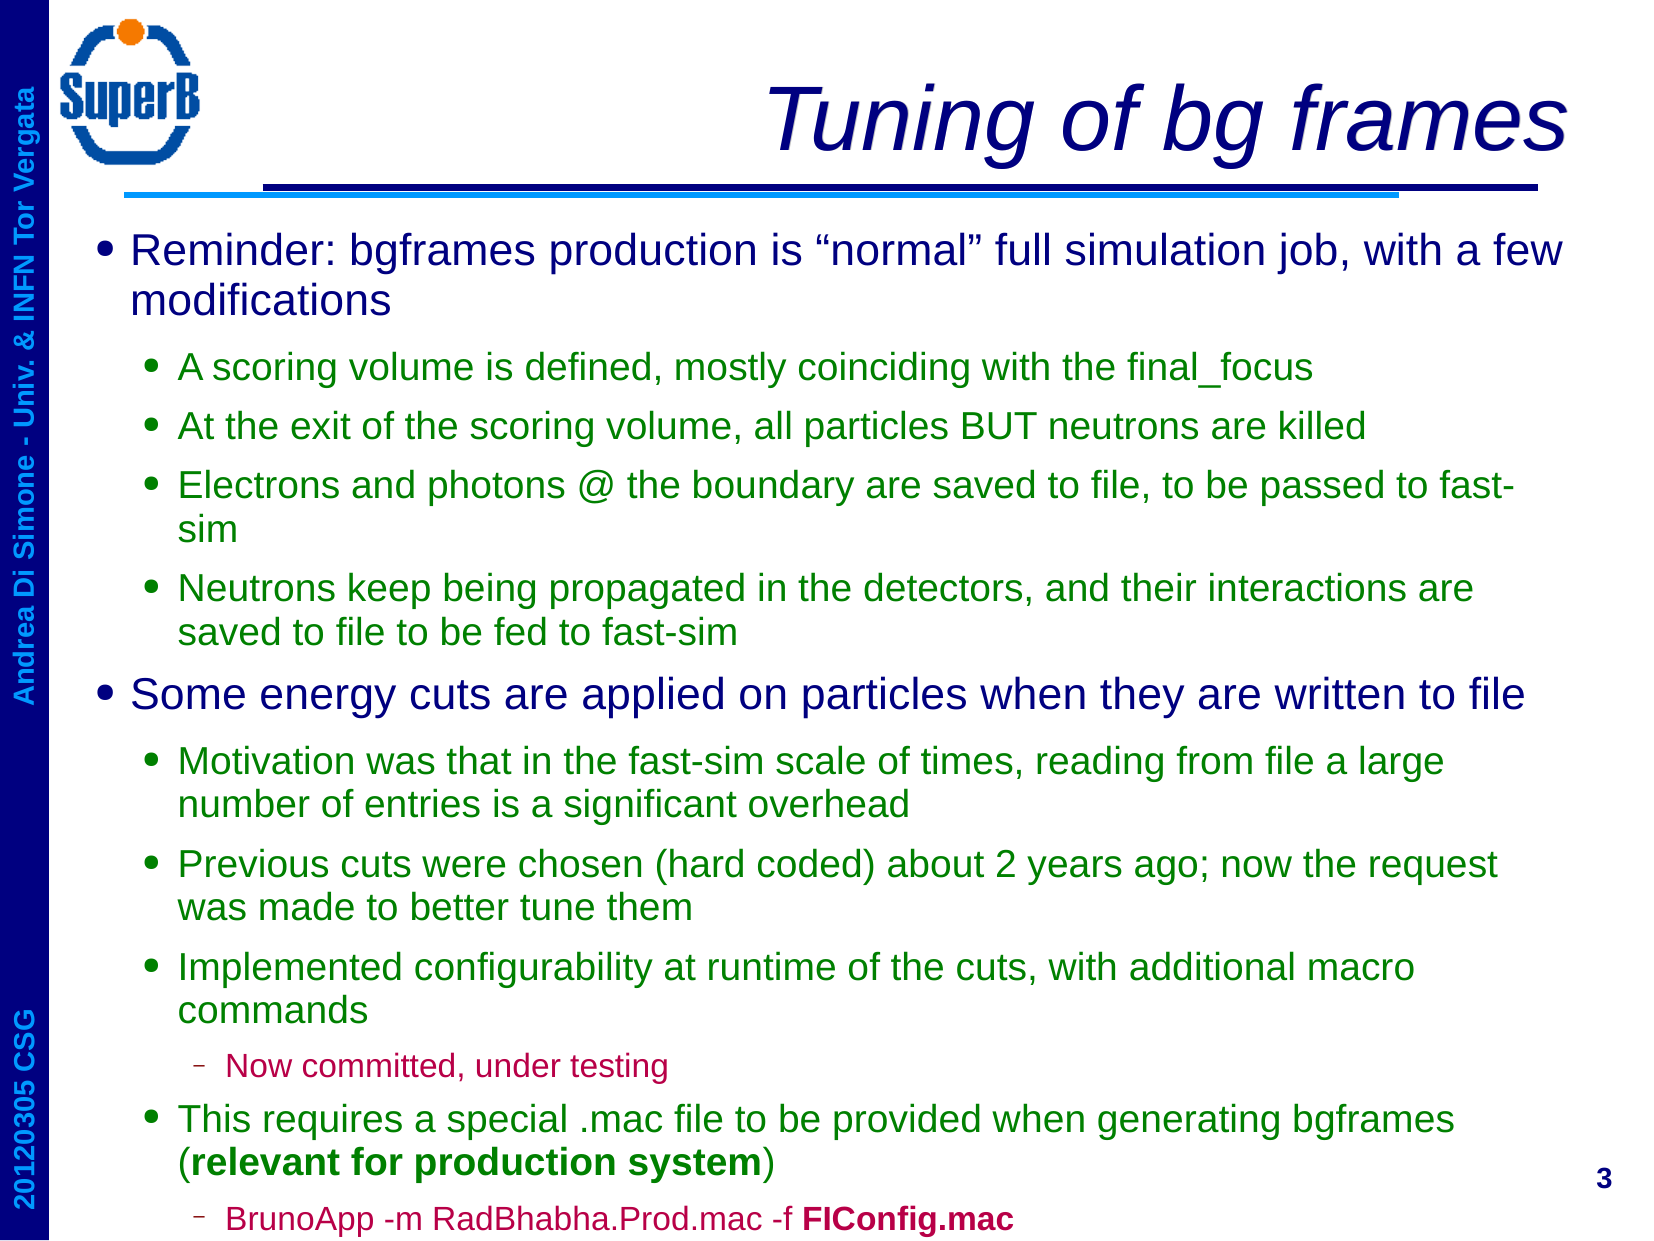

# Tuning of bg frames
Reminder: bgframes production is “normal” full simulation job, with a few modifications
A scoring volume is defined, mostly coinciding with the final_focus
At the exit of the scoring volume, all particles BUT neutrons are killed
Electrons and photons @ the boundary are saved to file, to be passed to fast-sim
Neutrons keep being propagated in the detectors, and their interactions are saved to file to be fed to fast-sim
Some energy cuts are applied on particles when they are written to file
Motivation was that in the fast-sim scale of times, reading from file a large number of entries is a significant overhead
Previous cuts were chosen (hard coded) about 2 years ago; now the request was made to better tune them
Implemented configurability at runtime of the cuts, with additional macro commands
Now committed, under testing
This requires a special .mac file to be provided when generating bgframes (relevant for production system)
BrunoApp -m RadBhabha.Prod.mac -f FIConfig.mac
Andrea Di Simone - Univ. & INFN Tor Vergata
20120305 CSG
3